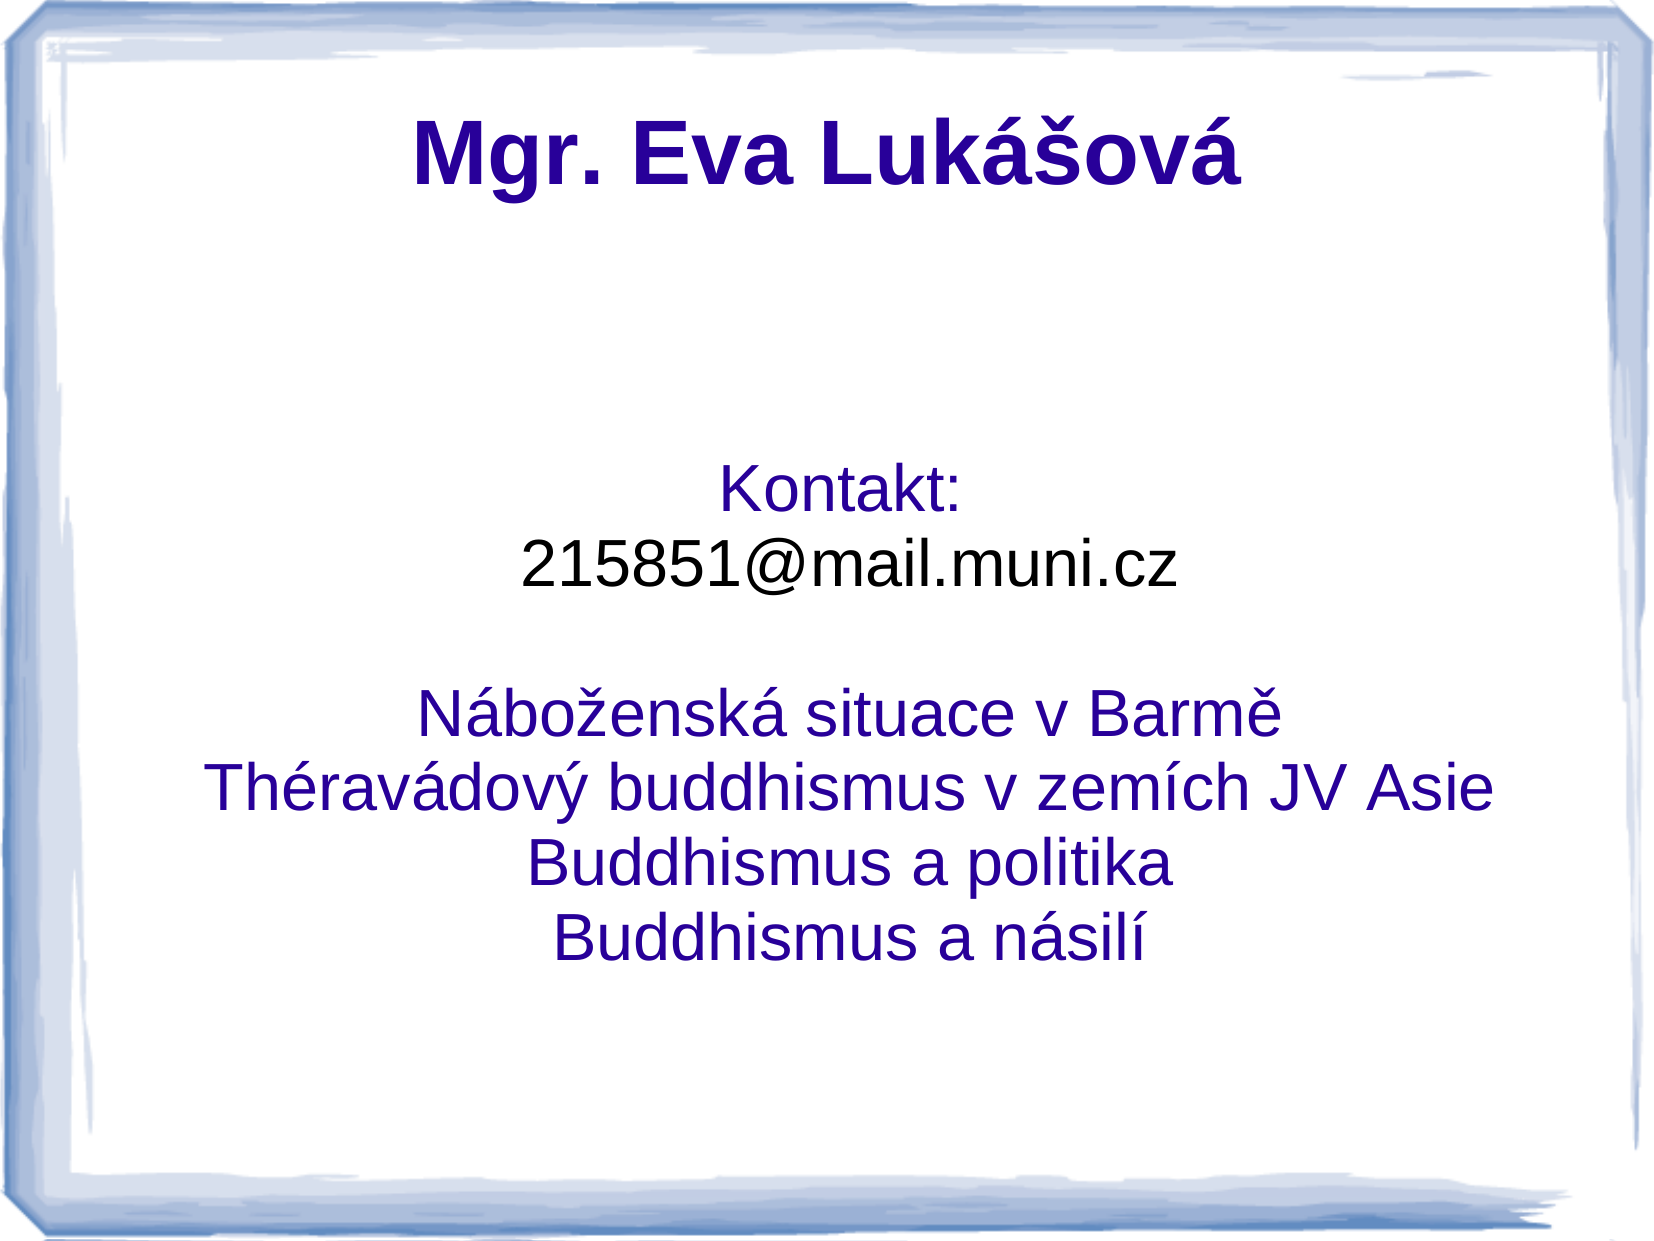

# Mgr. Eva Lukášová
Kontakt:
215851@mail.muni.cz
Náboženská situace v Barmě
Théravádový buddhismus v zemích JV Asie
Buddhismus a politika
Buddhismus a násilí